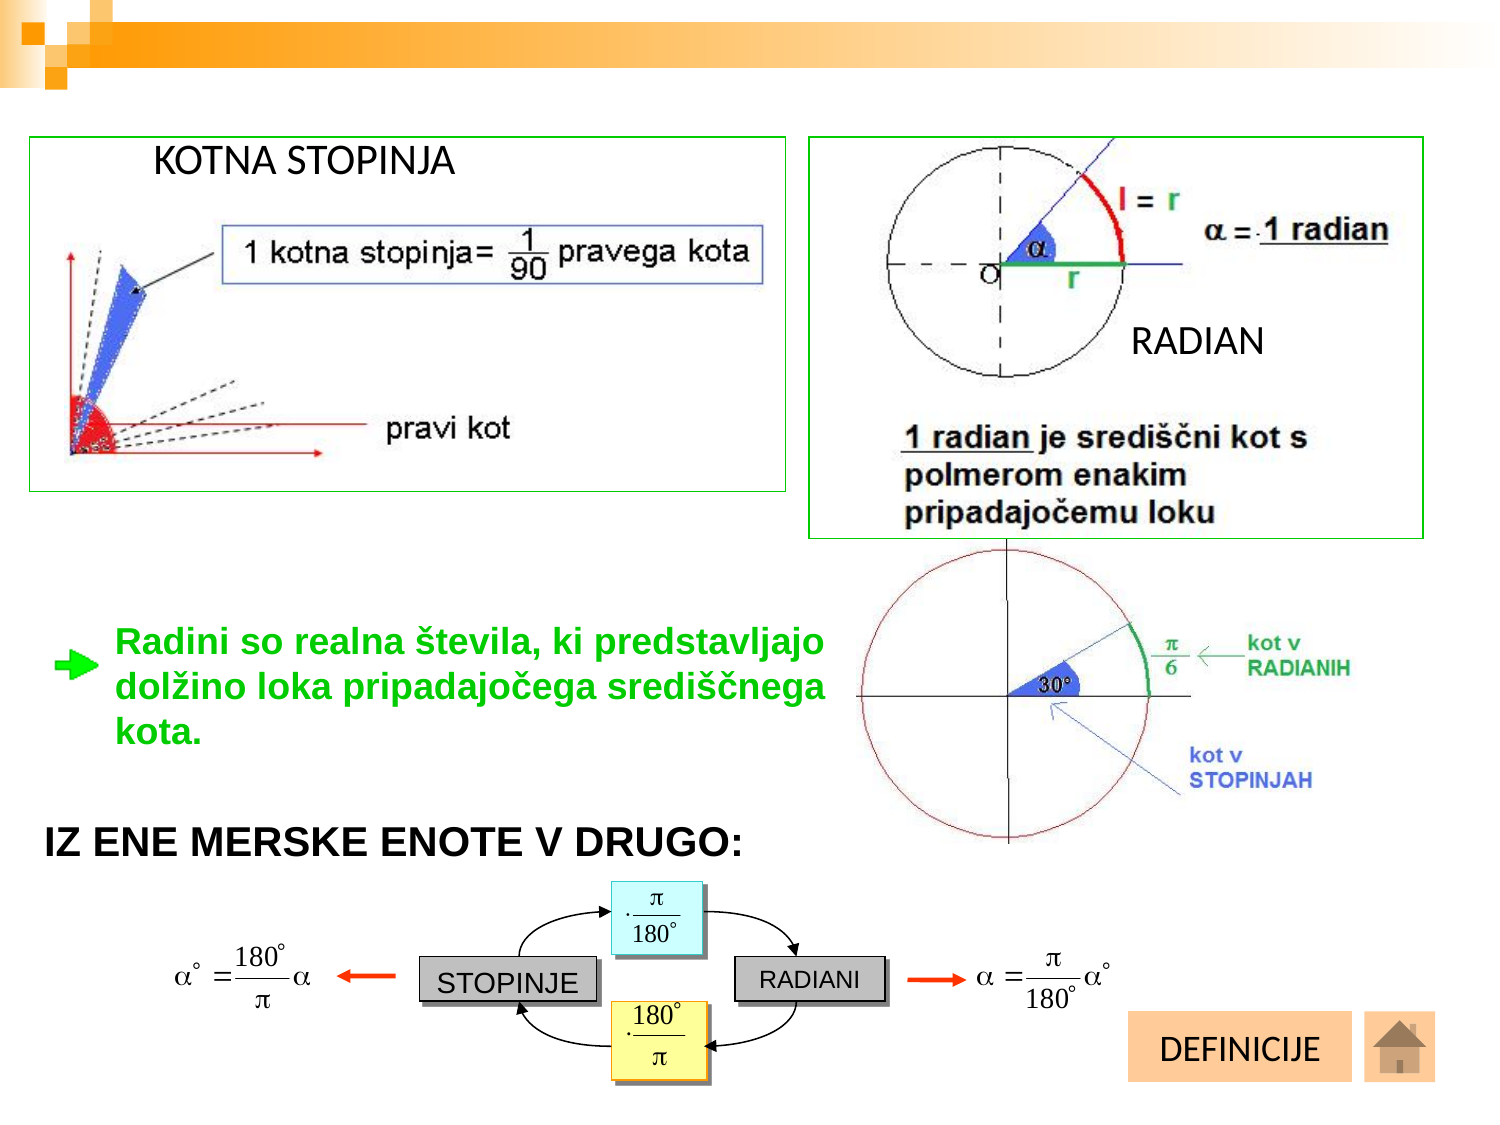

# KOTNA STOPINJA
RADIAN
Radini so realna števila, ki predstavljajo dolžino loka pripadajočega središčnega kota.
IZ ENE MERSKE ENOTE V DRUGO:
STOPINJE
RADIANI
DEFINICIJE